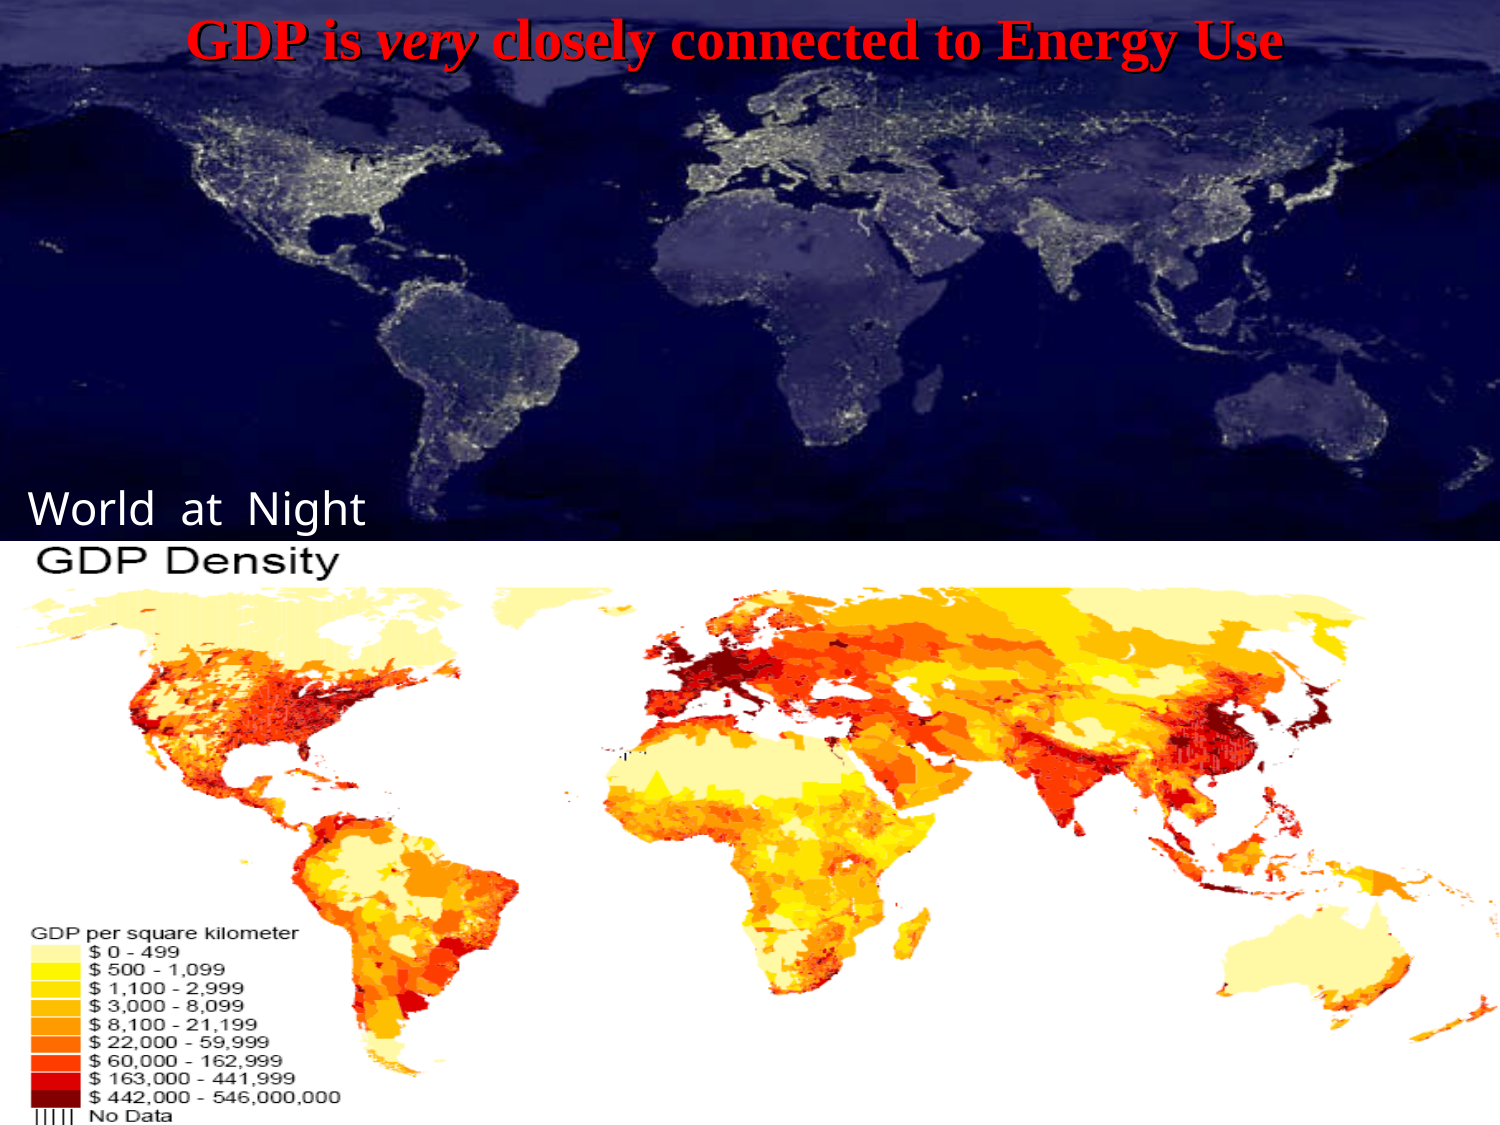

GDP is very closely connected to Energy Use
World at Night